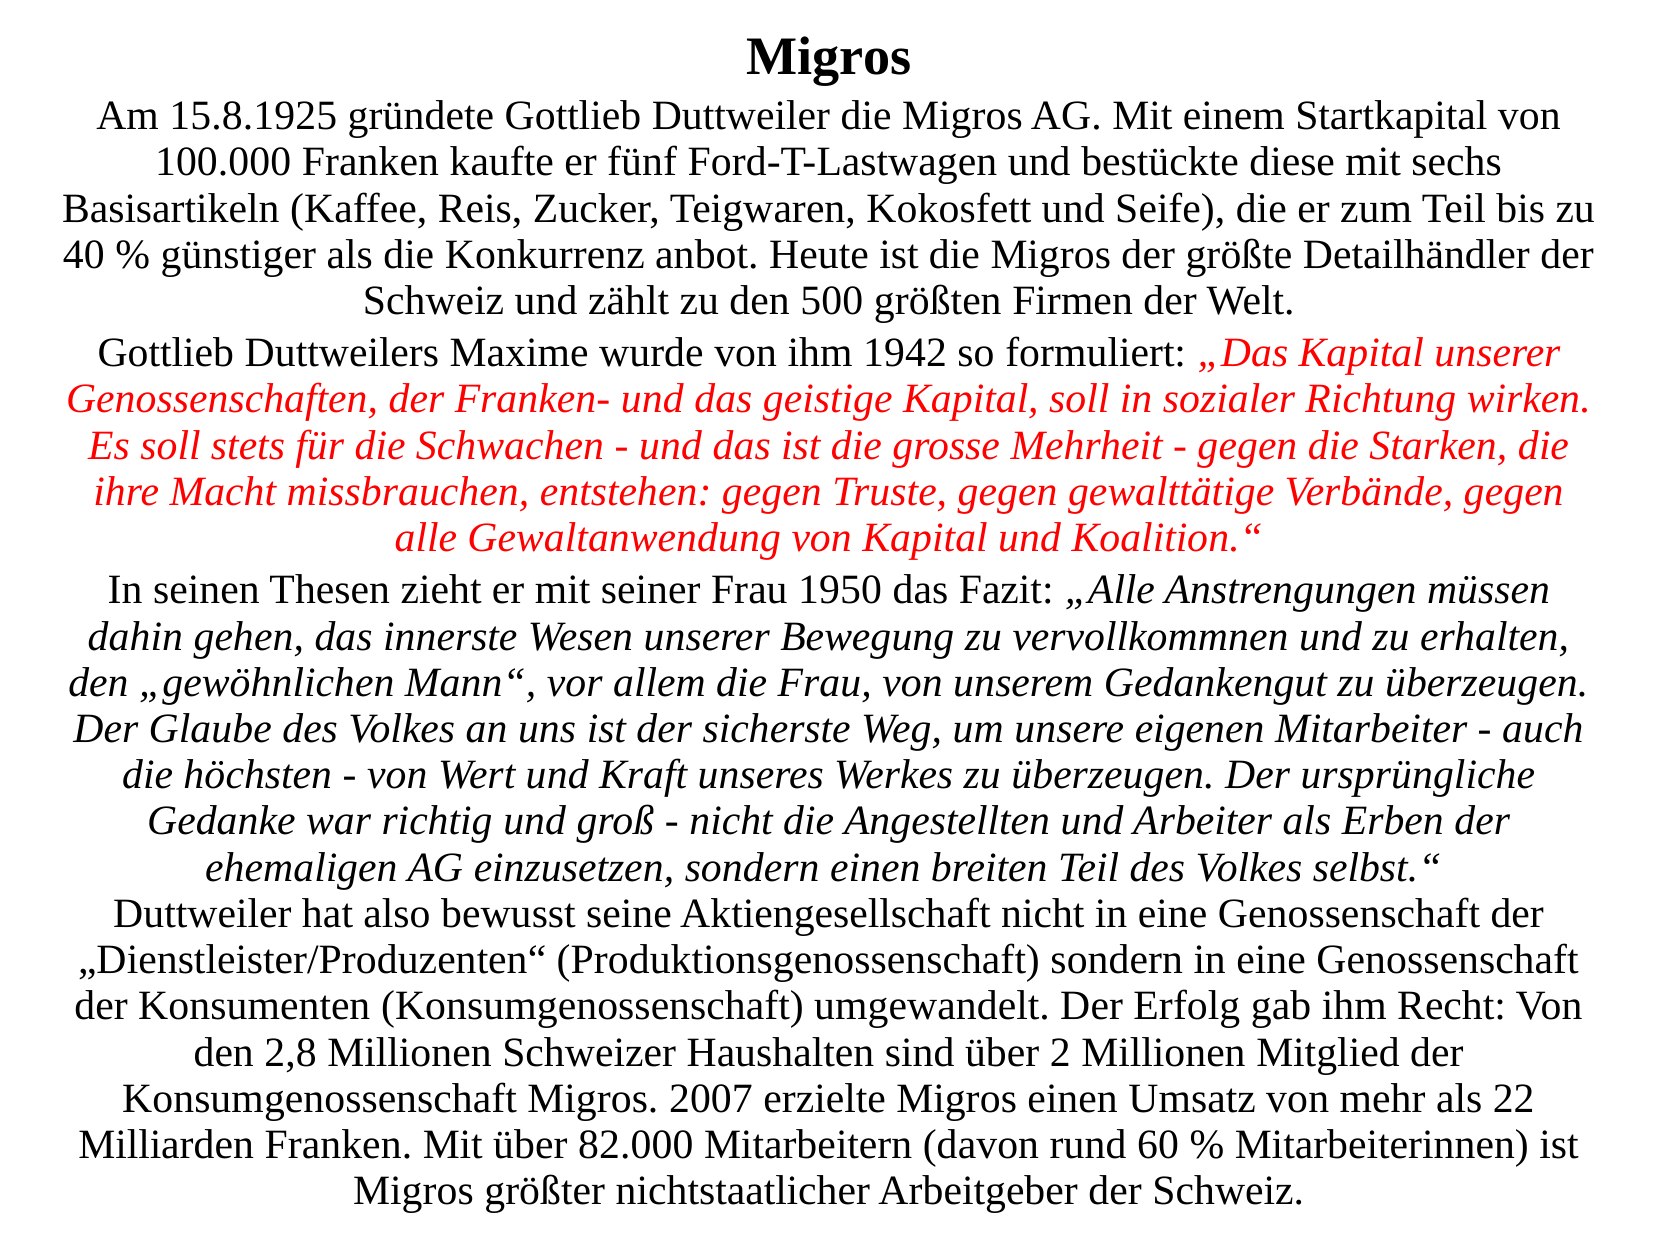

Migros
Am 15.8.1925 gründete Gottlieb Duttweiler die Migros AG. Mit einem Startkapital von 100.000 Franken kaufte er fünf Ford-T-Lastwagen und bestückte diese mit sechs Basisartikeln (Kaffee, Reis, Zucker, Teigwaren, Kokosfett und Seife), die er zum Teil bis zu 40 % günstiger als die Konkurrenz anbot. Heute ist die Migros der größte Detailhändler der Schweiz und zählt zu den 500 größten Firmen der Welt.
Gottlieb Duttweilers Maxime wurde von ihm 1942 so formuliert: „Das Kapital unserer Genossenschaften, der Franken- und das geistige Kapital, soll in sozialer Richtung wirken. Es soll stets für die Schwachen - und das ist die grosse Mehrheit - gegen die Starken, die ihre Macht missbrauchen, entstehen: gegen Truste, gegen gewalttätige Verbände, gegen alle Gewaltanwendung von Kapital und Koalition.“
In seinen Thesen zieht er mit seiner Frau 1950 das Fazit: „Alle Anstrengungen müssen dahin gehen, das innerste Wesen unserer Bewegung zu vervollkommnen und zu erhalten, den „gewöhnlichen Mann“, vor allem die Frau, von unserem Gedankengut zu überzeugen. Der Glaube des Volkes an uns ist der sicherste Weg, um unsere eigenen Mitarbeiter - auch die höchsten - von Wert und Kraft unseres Werkes zu überzeugen. Der ursprüngliche Gedanke war richtig und groß - nicht die Angestellten und Arbeiter als Erben der ehemaligen AG einzusetzen, sondern einen breiten Teil des Volkes selbst.“
Duttweiler hat also bewusst seine Aktiengesellschaft nicht in eine Genossenschaft der „Dienstleister/Produzenten“ (Produktionsgenossenschaft) sondern in eine Genossenschaft der Konsumenten (Konsumgenossenschaft) umgewandelt. Der Erfolg gab ihm Recht: Von den 2,8 Millionen Schweizer Haushalten sind über 2 Millionen Mitglied der Konsumgenossenschaft Migros. 2007 erzielte Migros einen Umsatz von mehr als 22 Milliarden Franken. Mit über 82.000 Mitarbeitern (davon rund 60 % Mitarbeiterinnen) ist Migros größter nichtstaatlicher Arbeitgeber der Schweiz.